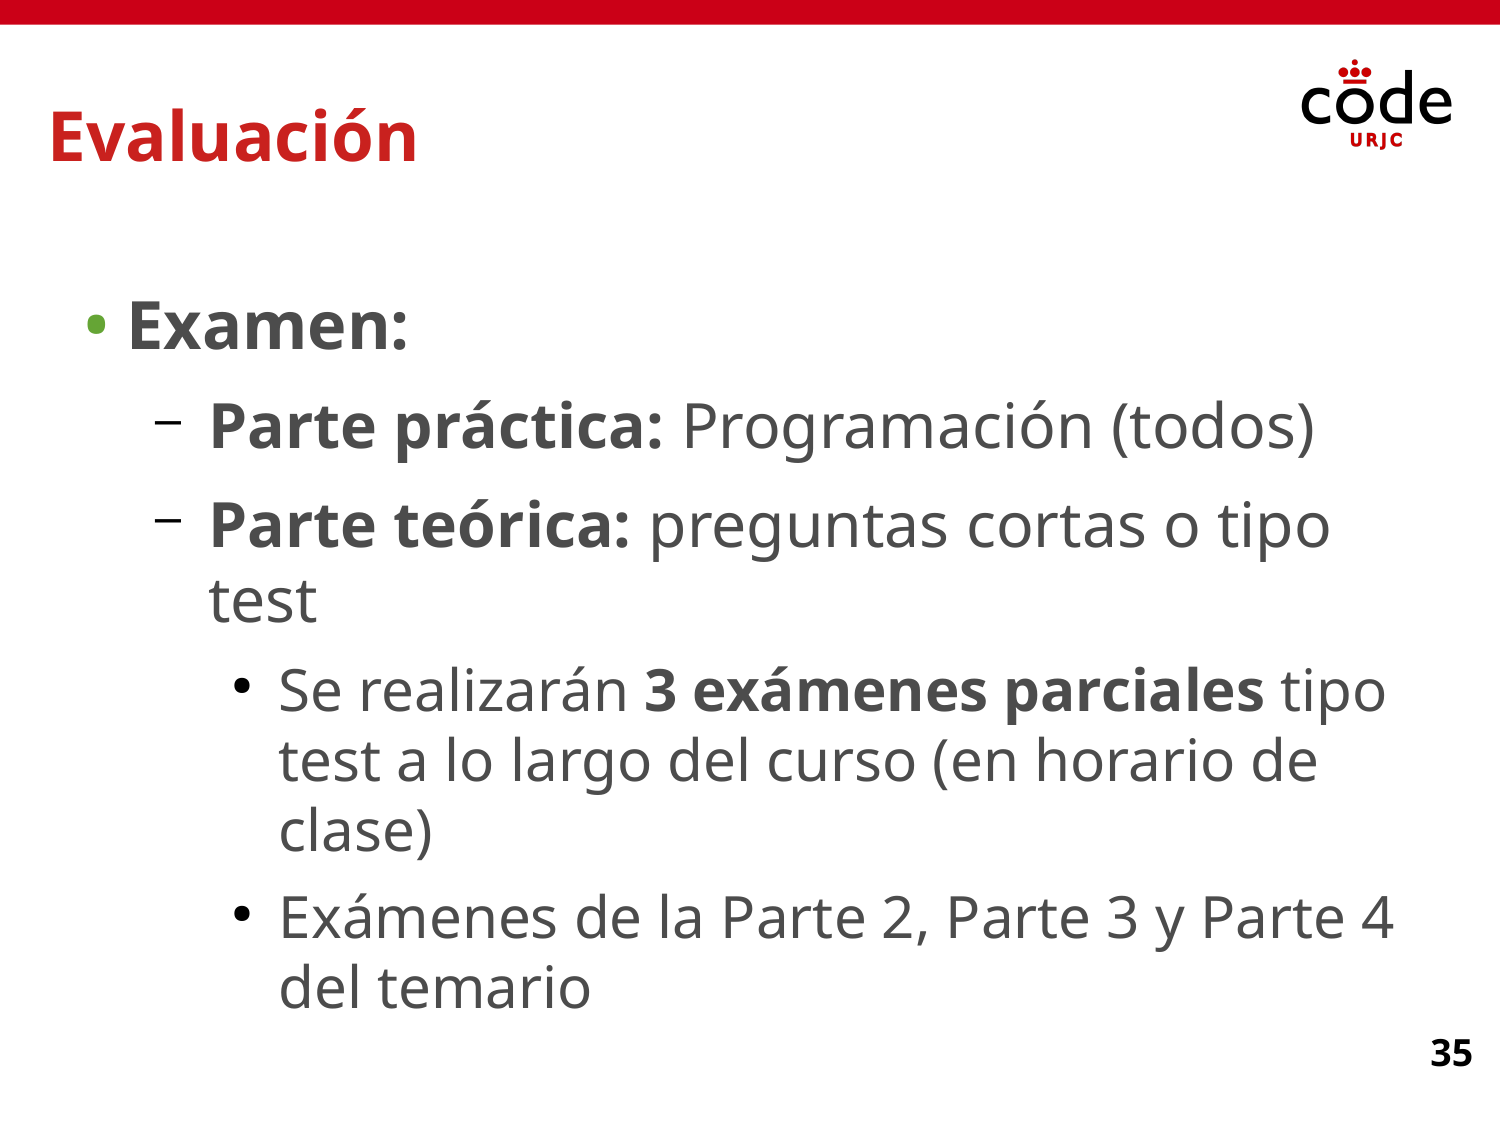

# Evaluación
Examen:
Parte práctica: Programación (todos)
Parte teórica: preguntas cortas o tipo test
Se realizarán 3 exámenes parciales tipo test a lo largo del curso (en horario de clase)
Exámenes de la Parte 2, Parte 3 y Parte 4 del temario
35